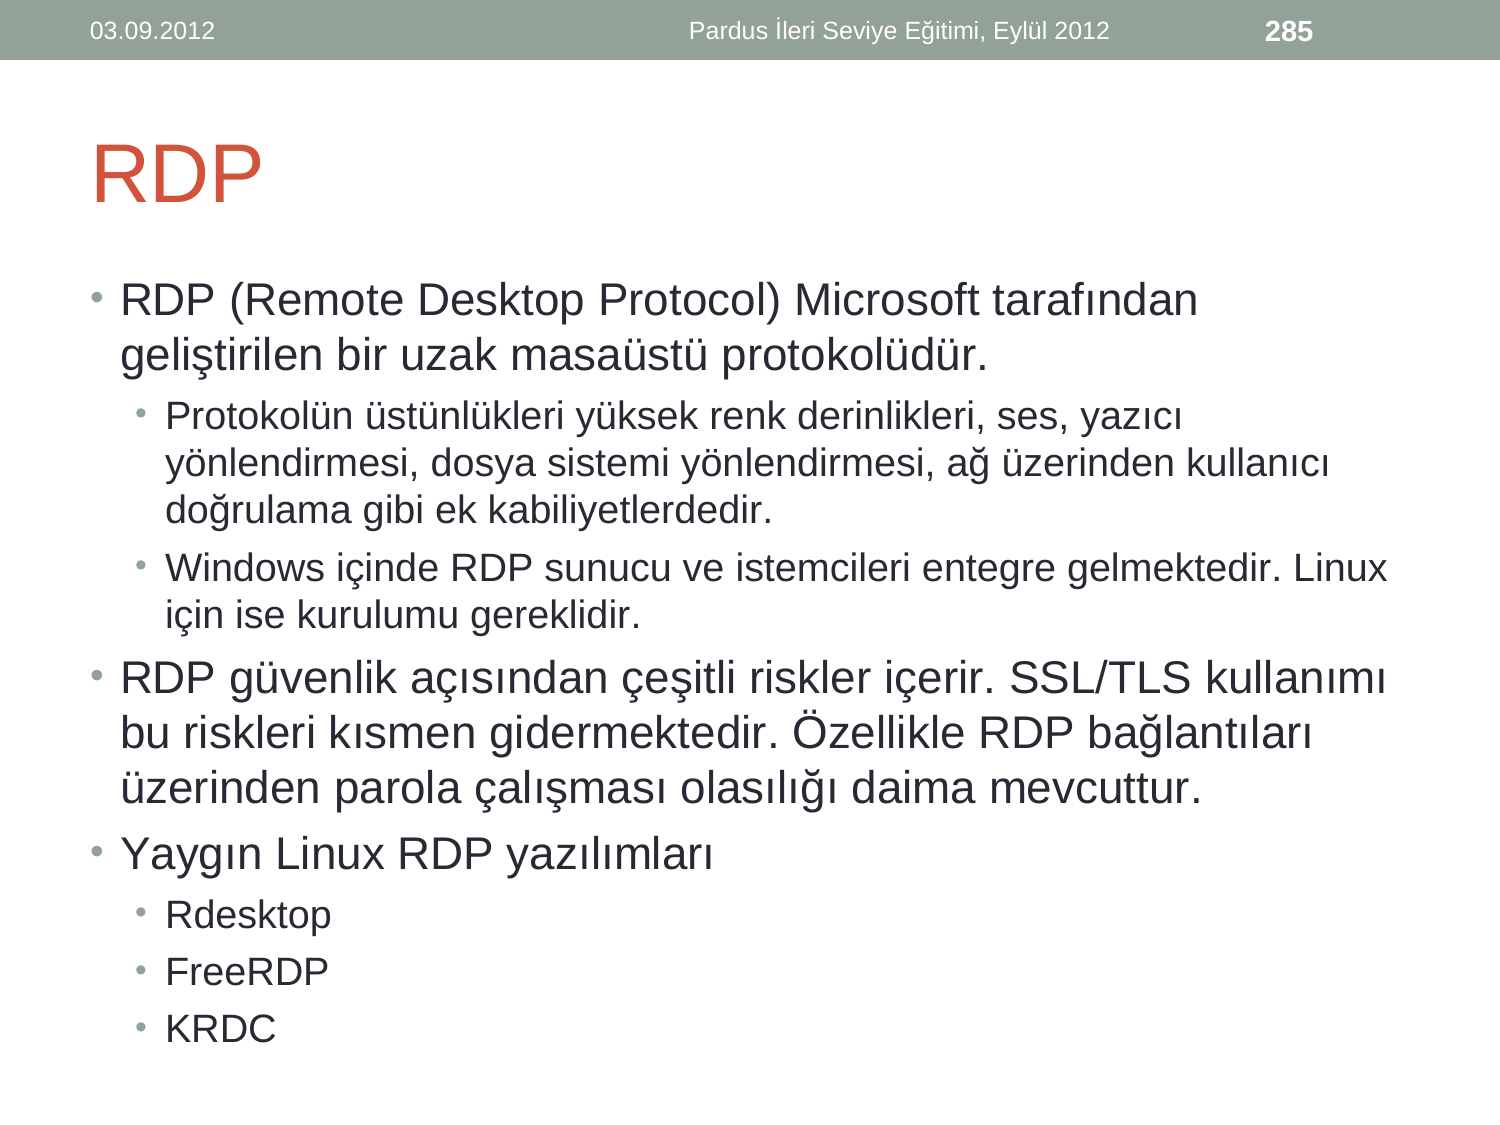

03.09.2012
Pardus İleri Seviye Eğitimi, Eylül 2012
# RDP
RDP (Remote Desktop Protocol) Microsoft tarafından geliştirilen bir uzak masaüstü protokolüdür.
Protokolün üstünlükleri yüksek renk derinlikleri, ses, yazıcı yönlendirmesi, dosya sistemi yönlendirmesi, ağ üzerinden kullanıcı doğrulama gibi ek kabiliyetlerdedir.
Windows içinde RDP sunucu ve istemcileri entegre gelmektedir. Linux için ise kurulumu gereklidir.
RDP güvenlik açısından çeşitli riskler içerir. SSL/TLS kullanımı bu riskleri kısmen gidermektedir. Özellikle RDP bağlantıları üzerinden parola çalışması olasılığı daima mevcuttur.
Yaygın Linux RDP yazılımları
Rdesktop
FreeRDP
KRDC